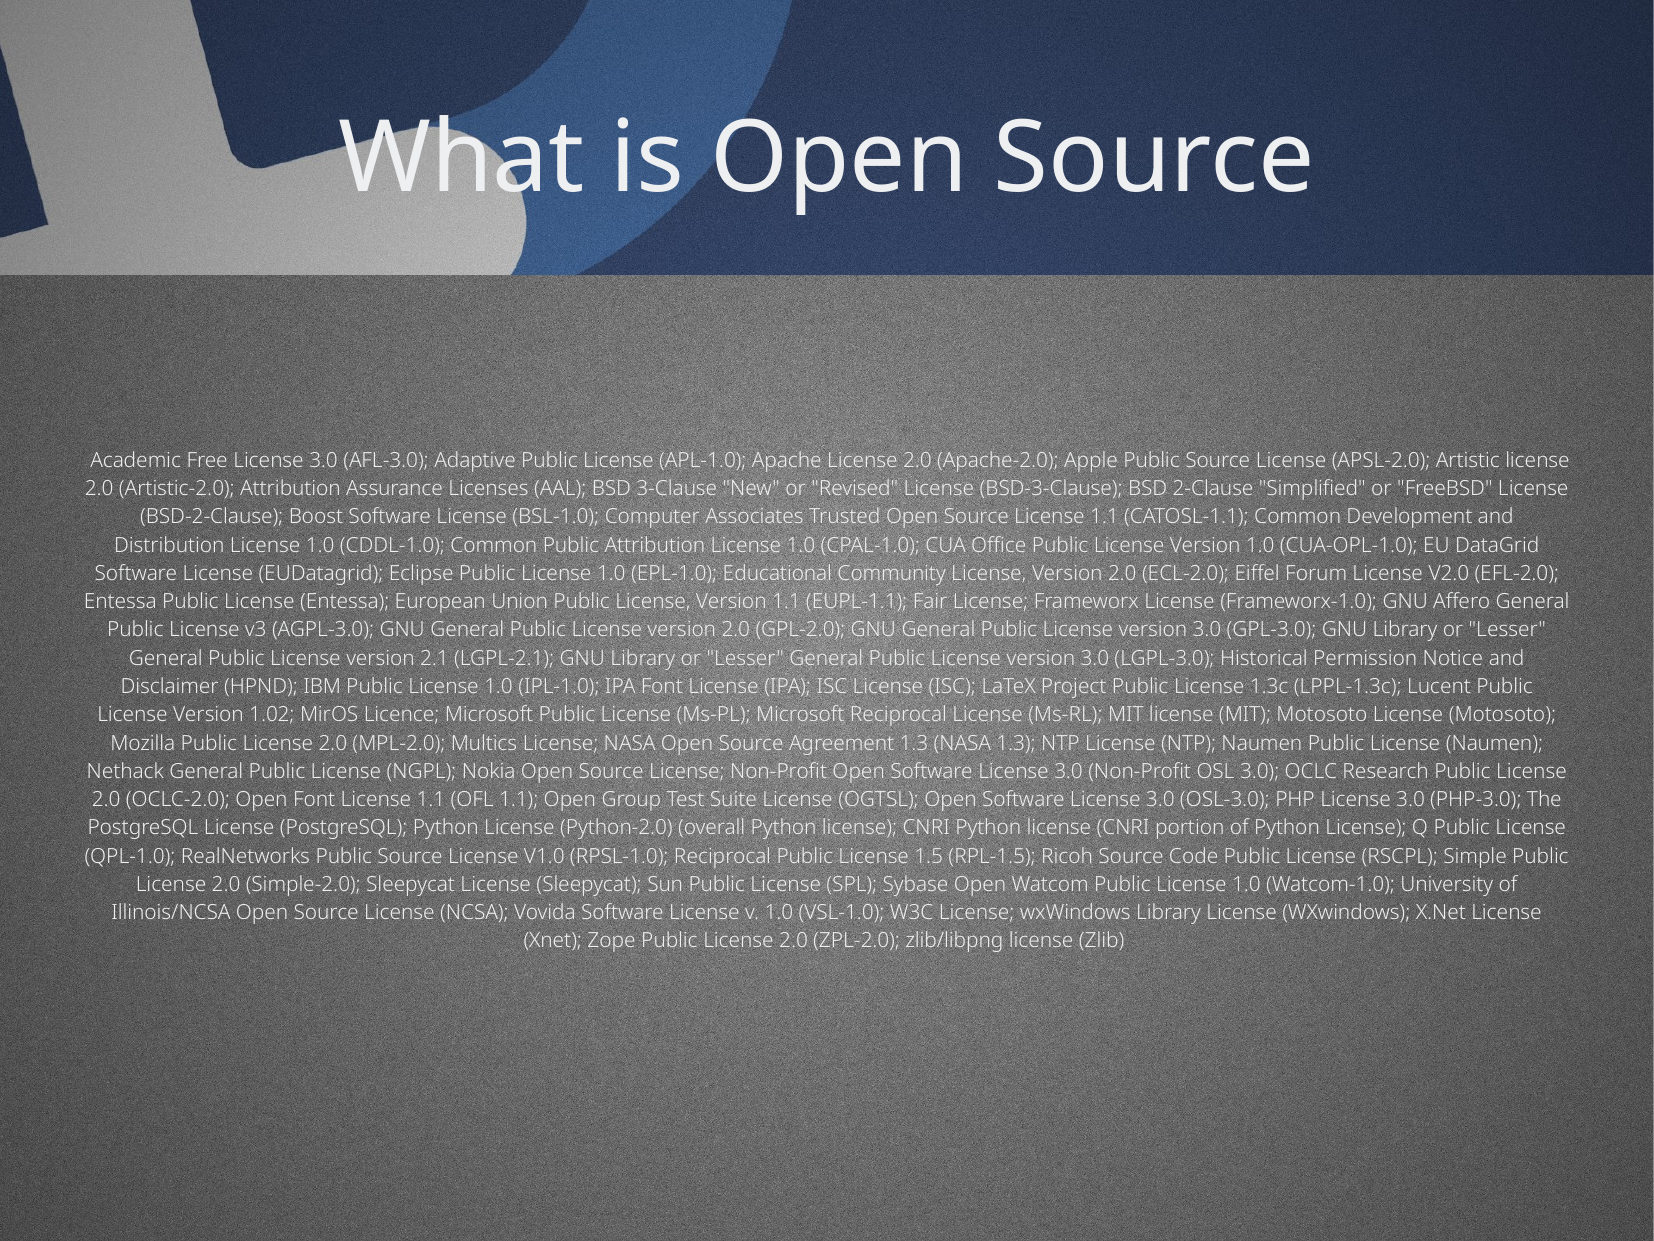

# What is Open Source
Academic Free License 3.0 (AFL-3.0); Adaptive Public License (APL-1.0); Apache License 2.0 (Apache-2.0); Apple Public Source License (APSL-2.0); Artistic license 2.0 (Artistic-2.0); Attribution Assurance Licenses (AAL); BSD 3-Clause "New" or "Revised" License (BSD-3-Clause); BSD 2-Clause "Simplified" or "FreeBSD" License (BSD-2-Clause); Boost Software License (BSL-1.0); Computer Associates Trusted Open Source License 1.1 (CATOSL-1.1); Common Development and Distribution License 1.0 (CDDL-1.0); Common Public Attribution License 1.0 (CPAL-1.0); CUA Office Public License Version 1.0 (CUA-OPL-1.0); EU DataGrid Software License (EUDatagrid); Eclipse Public License 1.0 (EPL-1.0); Educational Community License, Version 2.0 (ECL-2.0); Eiffel Forum License V2.0 (EFL-2.0); Entessa Public License (Entessa); European Union Public License, Version 1.1 (EUPL-1.1); Fair License; Frameworx License (Frameworx-1.0); GNU Affero General Public License v3 (AGPL-3.0); GNU General Public License version 2.0 (GPL-2.0); GNU General Public License version 3.0 (GPL-3.0); GNU Library or "Lesser" General Public License version 2.1 (LGPL-2.1); GNU Library or "Lesser" General Public License version 3.0 (LGPL-3.0); Historical Permission Notice and Disclaimer (HPND); IBM Public License 1.0 (IPL-1.0); IPA Font License (IPA); ISC License (ISC); LaTeX Project Public License 1.3c (LPPL-1.3c); Lucent Public License Version 1.02; MirOS Licence; Microsoft Public License (Ms-PL); Microsoft Reciprocal License (Ms-RL); MIT license (MIT); Motosoto License (Motosoto); Mozilla Public License 2.0 (MPL-2.0); Multics License; NASA Open Source Agreement 1.3 (NASA 1.3); NTP License (NTP); Naumen Public License (Naumen); Nethack General Public License (NGPL); Nokia Open Source License; Non-Profit Open Software License 3.0 (Non-Profit OSL 3.0); OCLC Research Public License 2.0 (OCLC-2.0); Open Font License 1.1 (OFL 1.1); Open Group Test Suite License (OGTSL); Open Software License 3.0 (OSL-3.0); PHP License 3.0 (PHP-3.0); The PostgreSQL License (PostgreSQL); Python License (Python-2.0) (overall Python license); CNRI Python license (CNRI portion of Python License); Q Public License (QPL-1.0); RealNetworks Public Source License V1.0 (RPSL-1.0); Reciprocal Public License 1.5 (RPL-1.5); Ricoh Source Code Public License (RSCPL); Simple Public License 2.0 (Simple-2.0); Sleepycat License (Sleepycat); Sun Public License (SPL); Sybase Open Watcom Public License 1.0 (Watcom-1.0); University of Illinois/NCSA Open Source License (NCSA); Vovida Software License v. 1.0 (VSL-1.0); W3C License; wxWindows Library License (WXwindows); X.Net License (Xnet); Zope Public License 2.0 (ZPL-2.0); zlib/libpng license (Zlib)